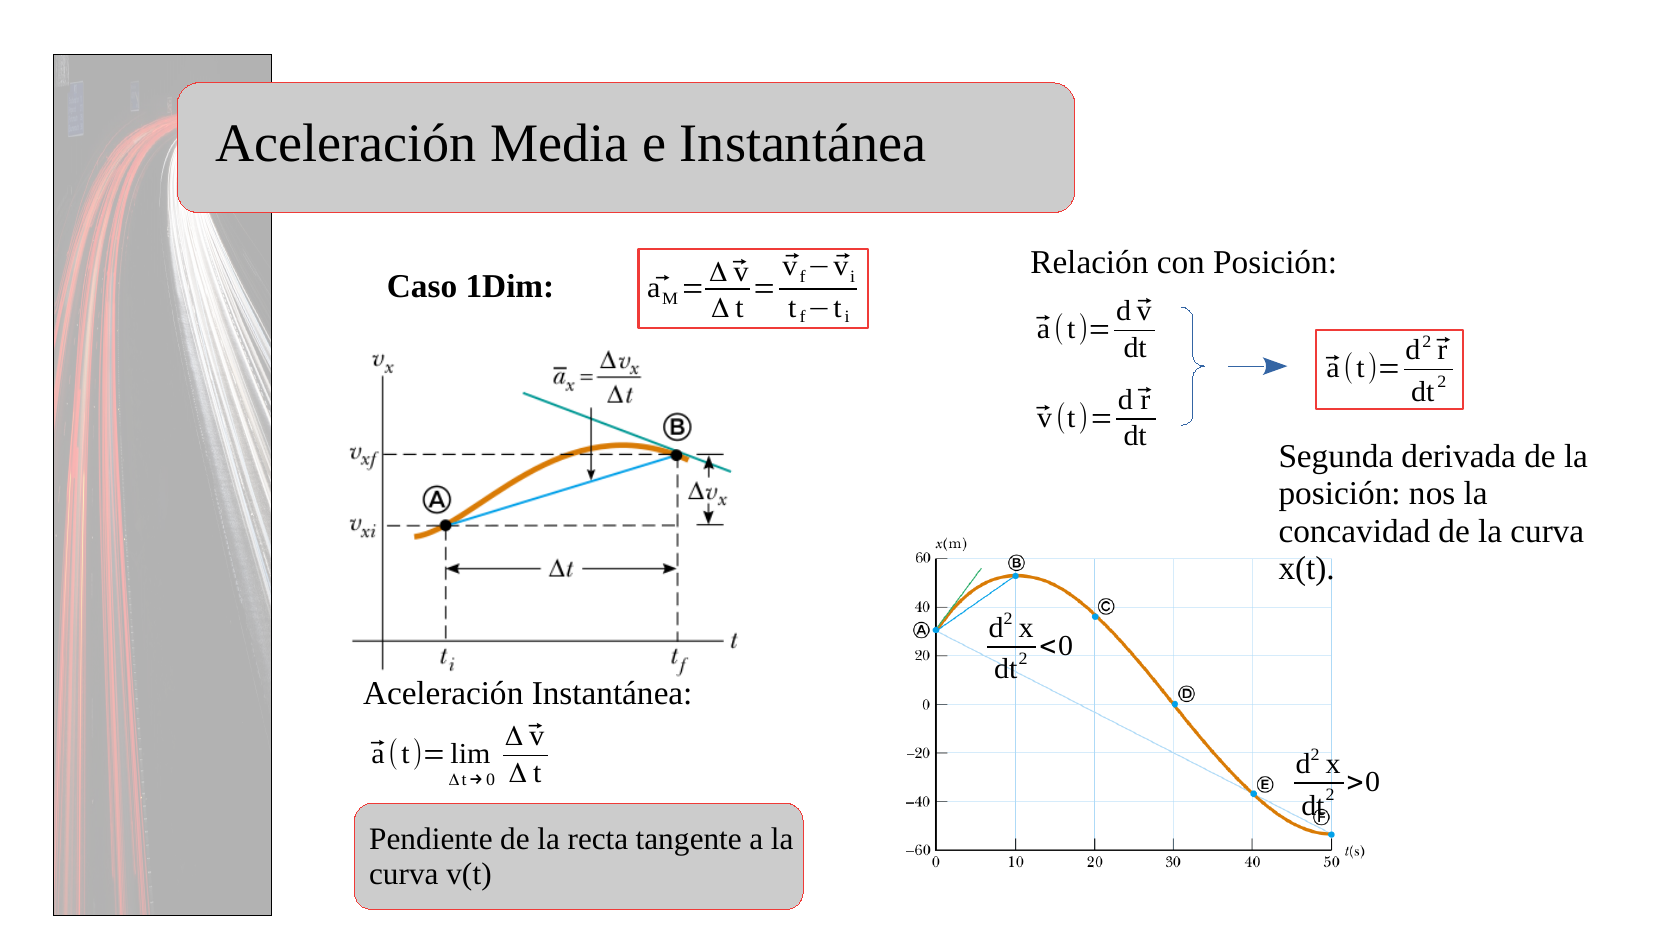

Aceleración Media e Instantánea
Relación con Posición:
Caso 1Dim:
Segunda derivada de la posición: nos la concavidad de la curva x(t).
Aceleración Instantánea:
Pendiente de la recta tangente a la curva v(t)